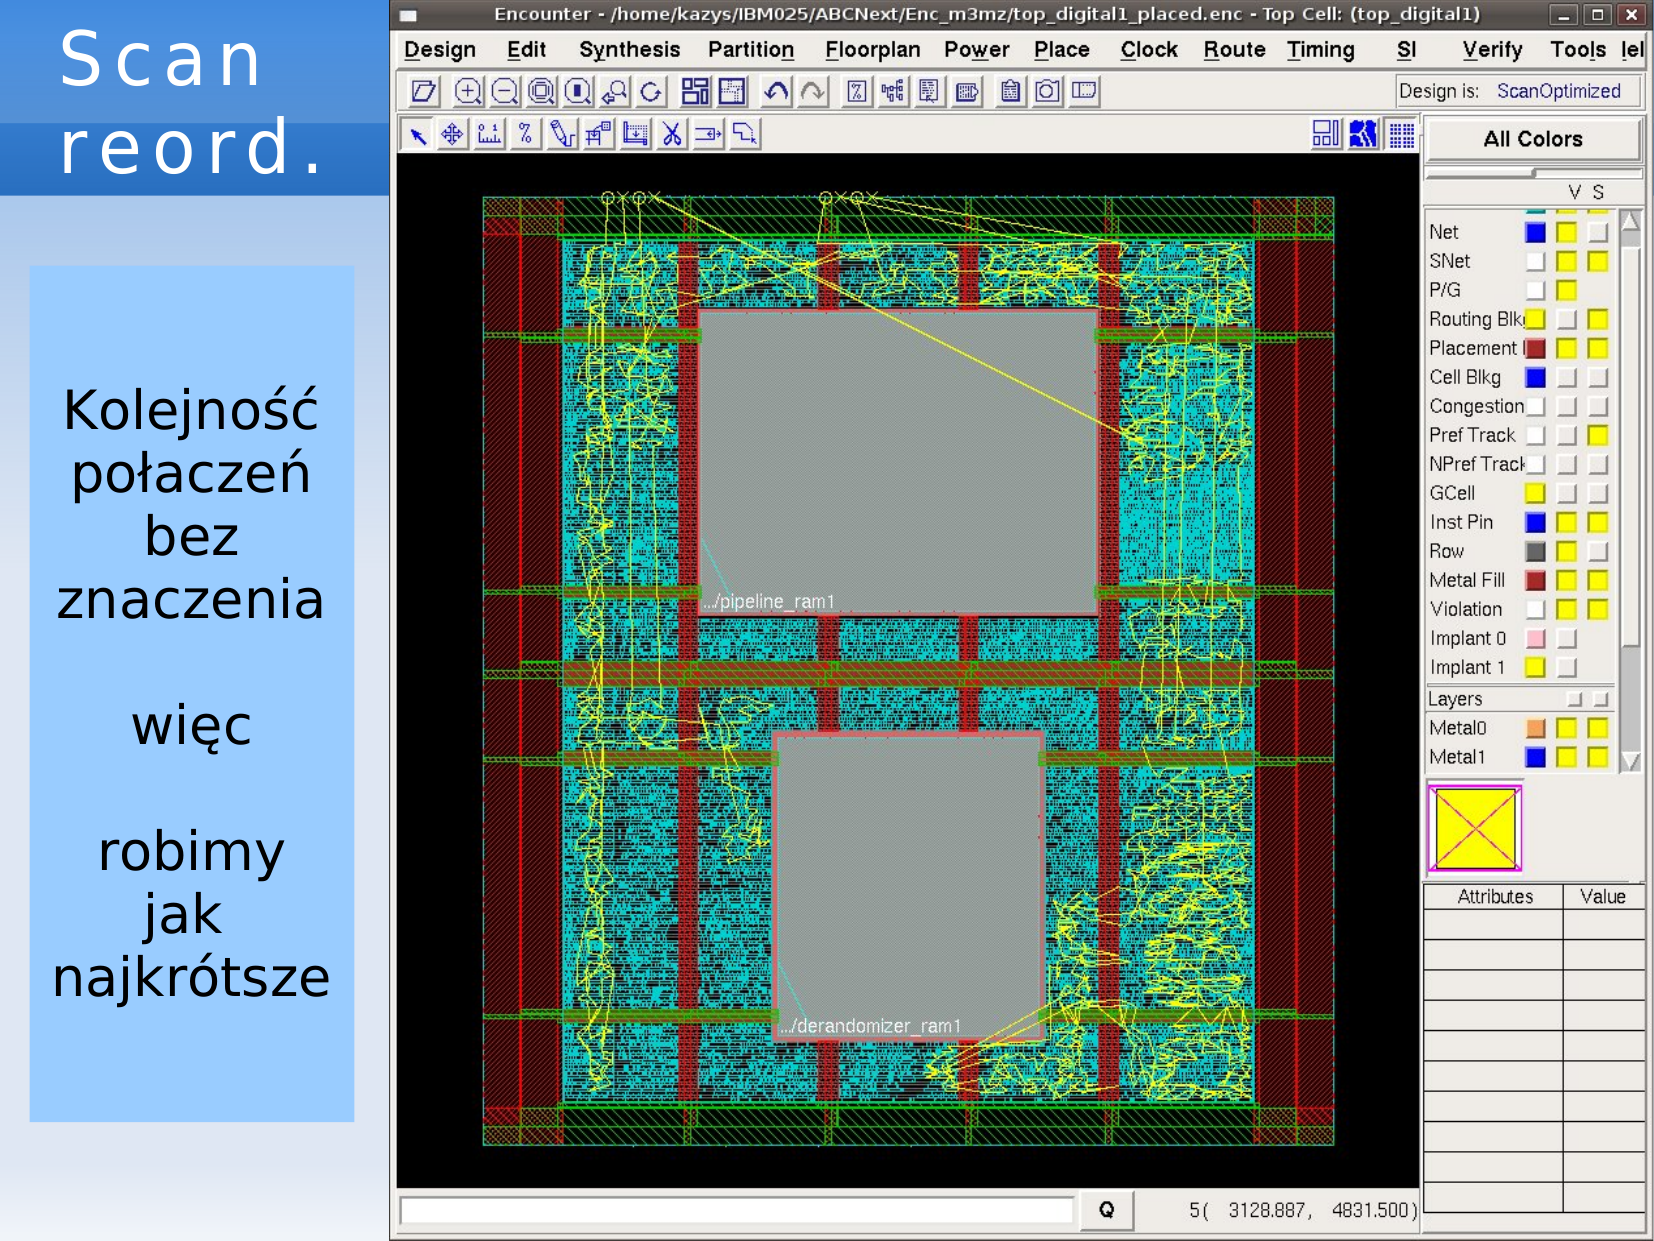

# Scan reord.
Kolejność
połaczeń
bez
znaczenia
więc
robimy
jak
najkrótsze